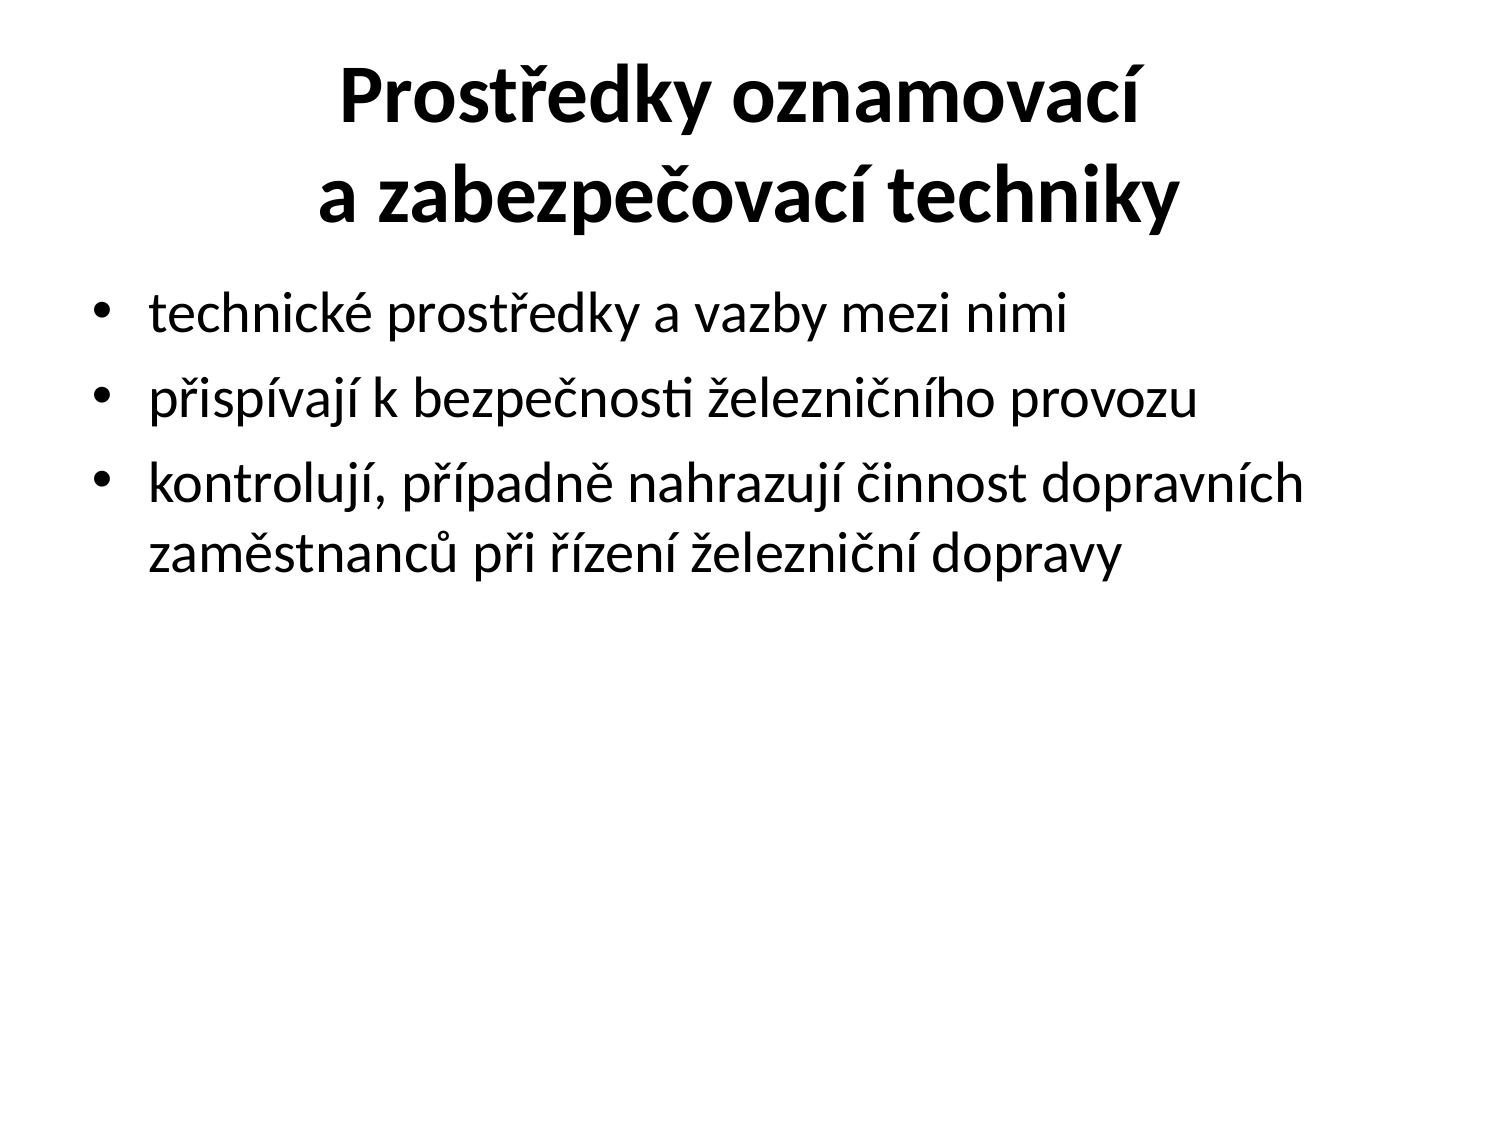

# Prostředky oznamovací a zabezpečovací techniky
technické prostředky a vazby mezi nimi
přispívají k bezpečnosti železničního provozu
kontrolují, případně nahrazují činnost dopravních zaměstnanců při řízení železniční dopravy